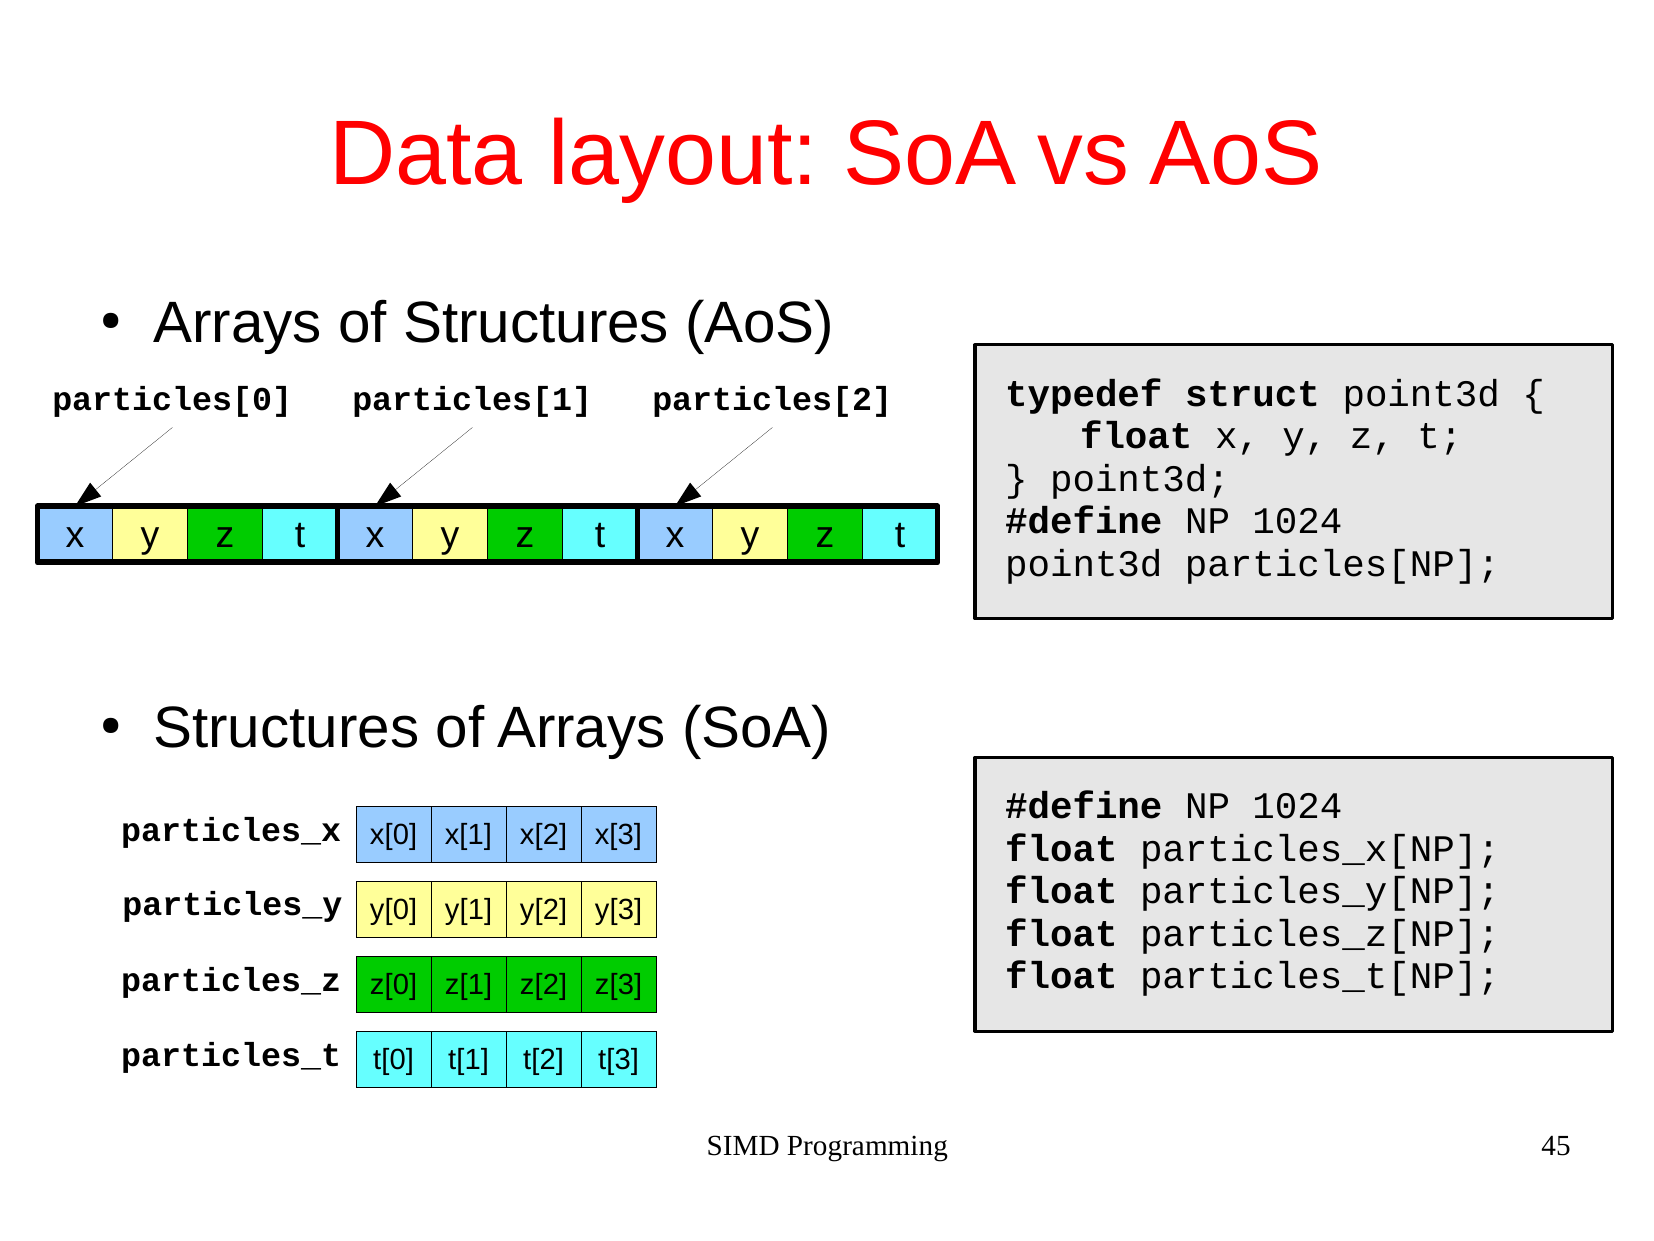

# Data layout: SoA vs AoS
Arrays of Structures (AoS)
Structures of Arrays (SoA)
typedef struct point3d {
	float x, y, z, t;
} point3d;
#define NP 1024
point3d particles[NP];
particles[0]
particles[1]
particles[2]
x
y
z
t
x
y
z
t
x
y
z
t
#define NP 1024
float particles_x[NP];
float particles_y[NP];
float particles_z[NP];
float particles_t[NP];
x[2]
x[3]
particles_x
x[0]
x[1]
particles_y
y[1]
y[2]
y[0]
y[3]
particles_z
z[0]
z[1]
z[2]
z[3]
t[2]
t[3]
particles_t
t[0]
t[1]
SIMD Programming
45